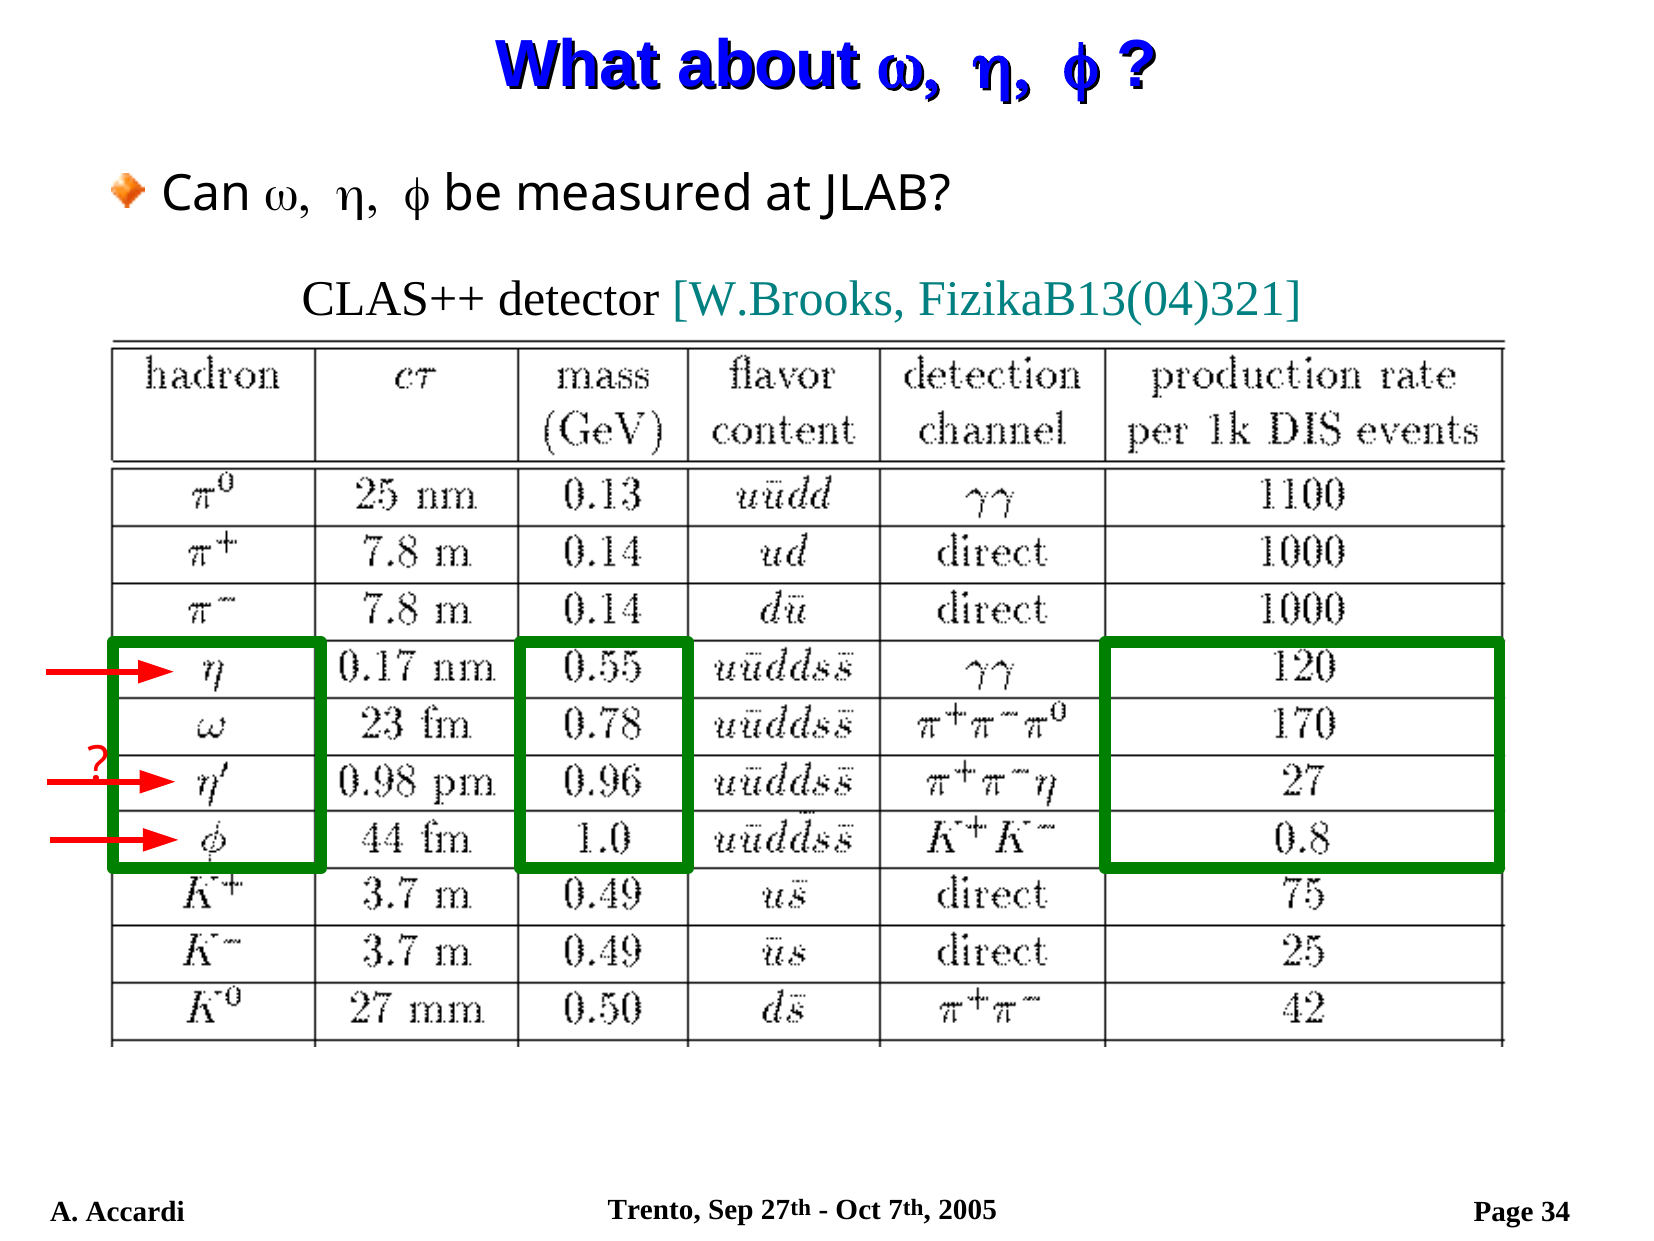

What about w, h, f ?
Can w, h, f be measured at JLAB?
CLAS++ detector [W.Brooks, FizikaB13(04)321]
?
A. Accardi
Trento, Sep 27th - Oct 7th, 2005
Page